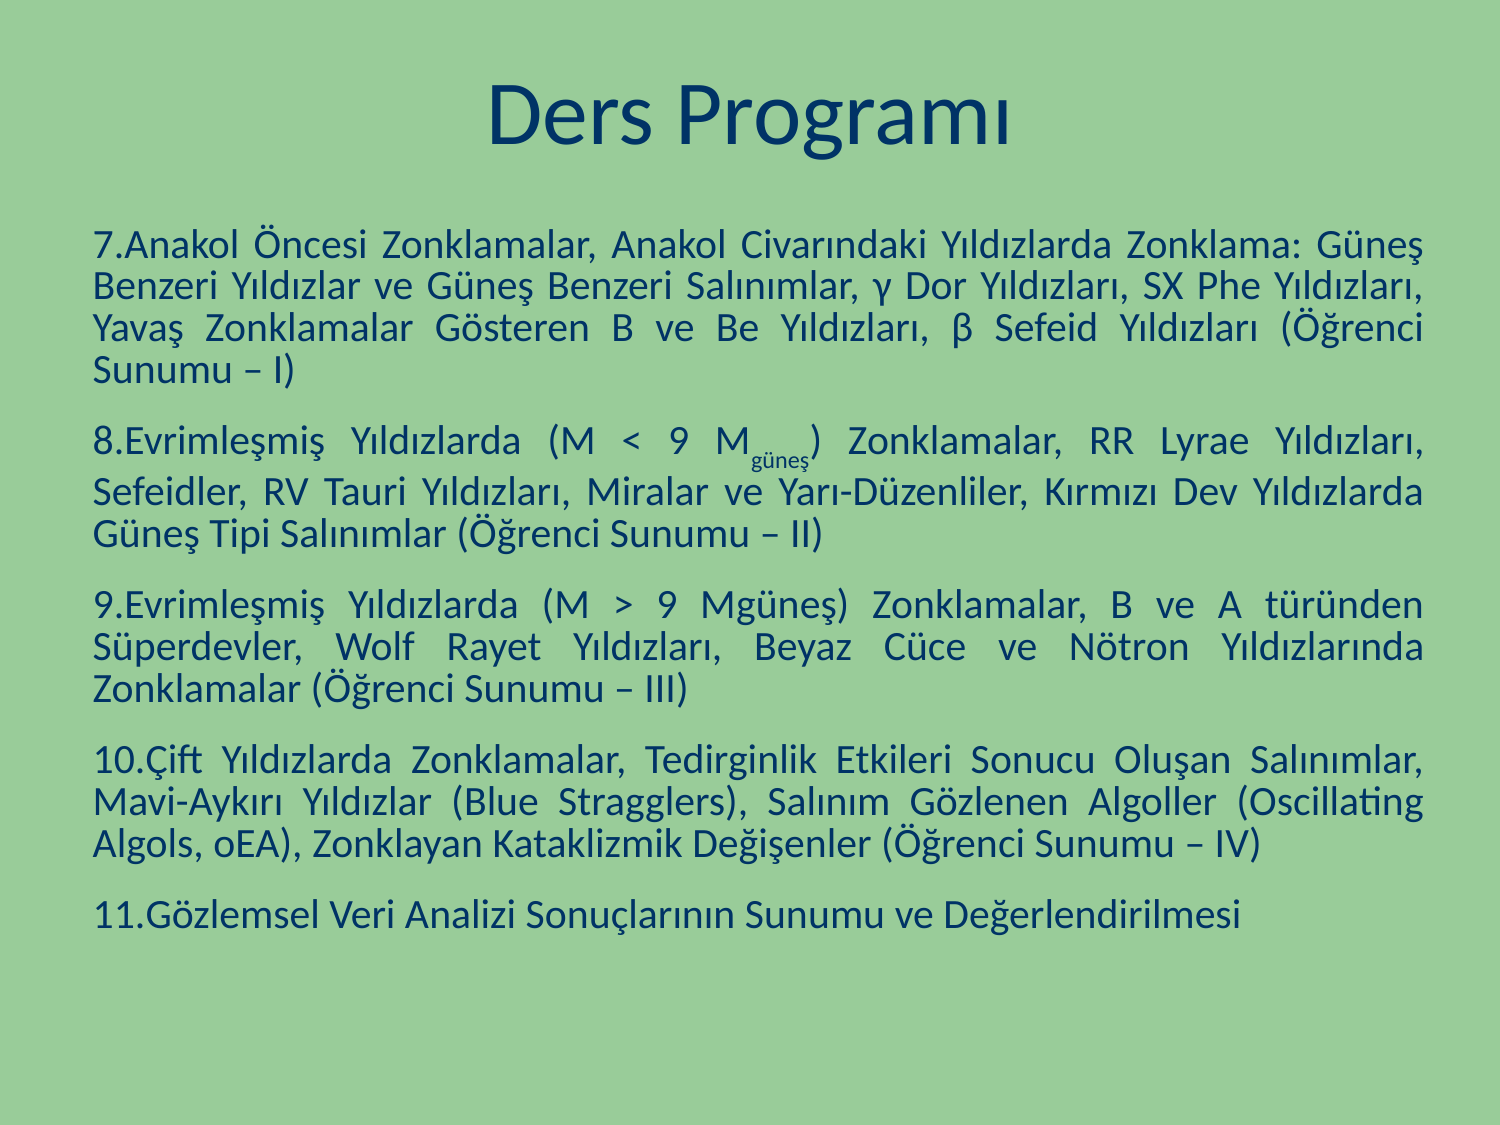

# Ders Programı
Anakol Öncesi Zonklamalar, Anakol Civarındaki Yıldızlarda Zonklama: Güneş Benzeri Yıldızlar ve Güneş Benzeri Salınımlar, γ Dor Yıldızları, SX Phe Yıldızları, Yavaş Zonklamalar Gösteren B ve Be Yıldızları, β Sefeid Yıldızları (Öğrenci Sunumu – I)
Evrimleşmiş Yıldızlarda (M < 9 Mgüneş) Zonklamalar, RR Lyrae Yıldızları, Sefeidler, RV Tauri Yıldızları, Miralar ve Yarı-Düzenliler, Kırmızı Dev Yıldızlarda Güneş Tipi Salınımlar (Öğrenci Sunumu – II)
Evrimleşmiş Yıldızlarda (M > 9 Mgüneş) Zonklamalar, B ve A türünden Süperdevler, Wolf Rayet Yıldızları, Beyaz Cüce ve Nötron Yıldızlarında Zonklamalar (Öğrenci Sunumu – III)
Çift Yıldızlarda Zonklamalar, Tedirginlik Etkileri Sonucu Oluşan Salınımlar, Mavi-Aykırı Yıldızlar (Blue Stragglers), Salınım Gözlenen Algoller (Oscillating Algols, oEA), Zonklayan Kataklizmik Değişenler (Öğrenci Sunumu – IV)
Gözlemsel Veri Analizi Sonuçlarının Sunumu ve Değerlendirilmesi